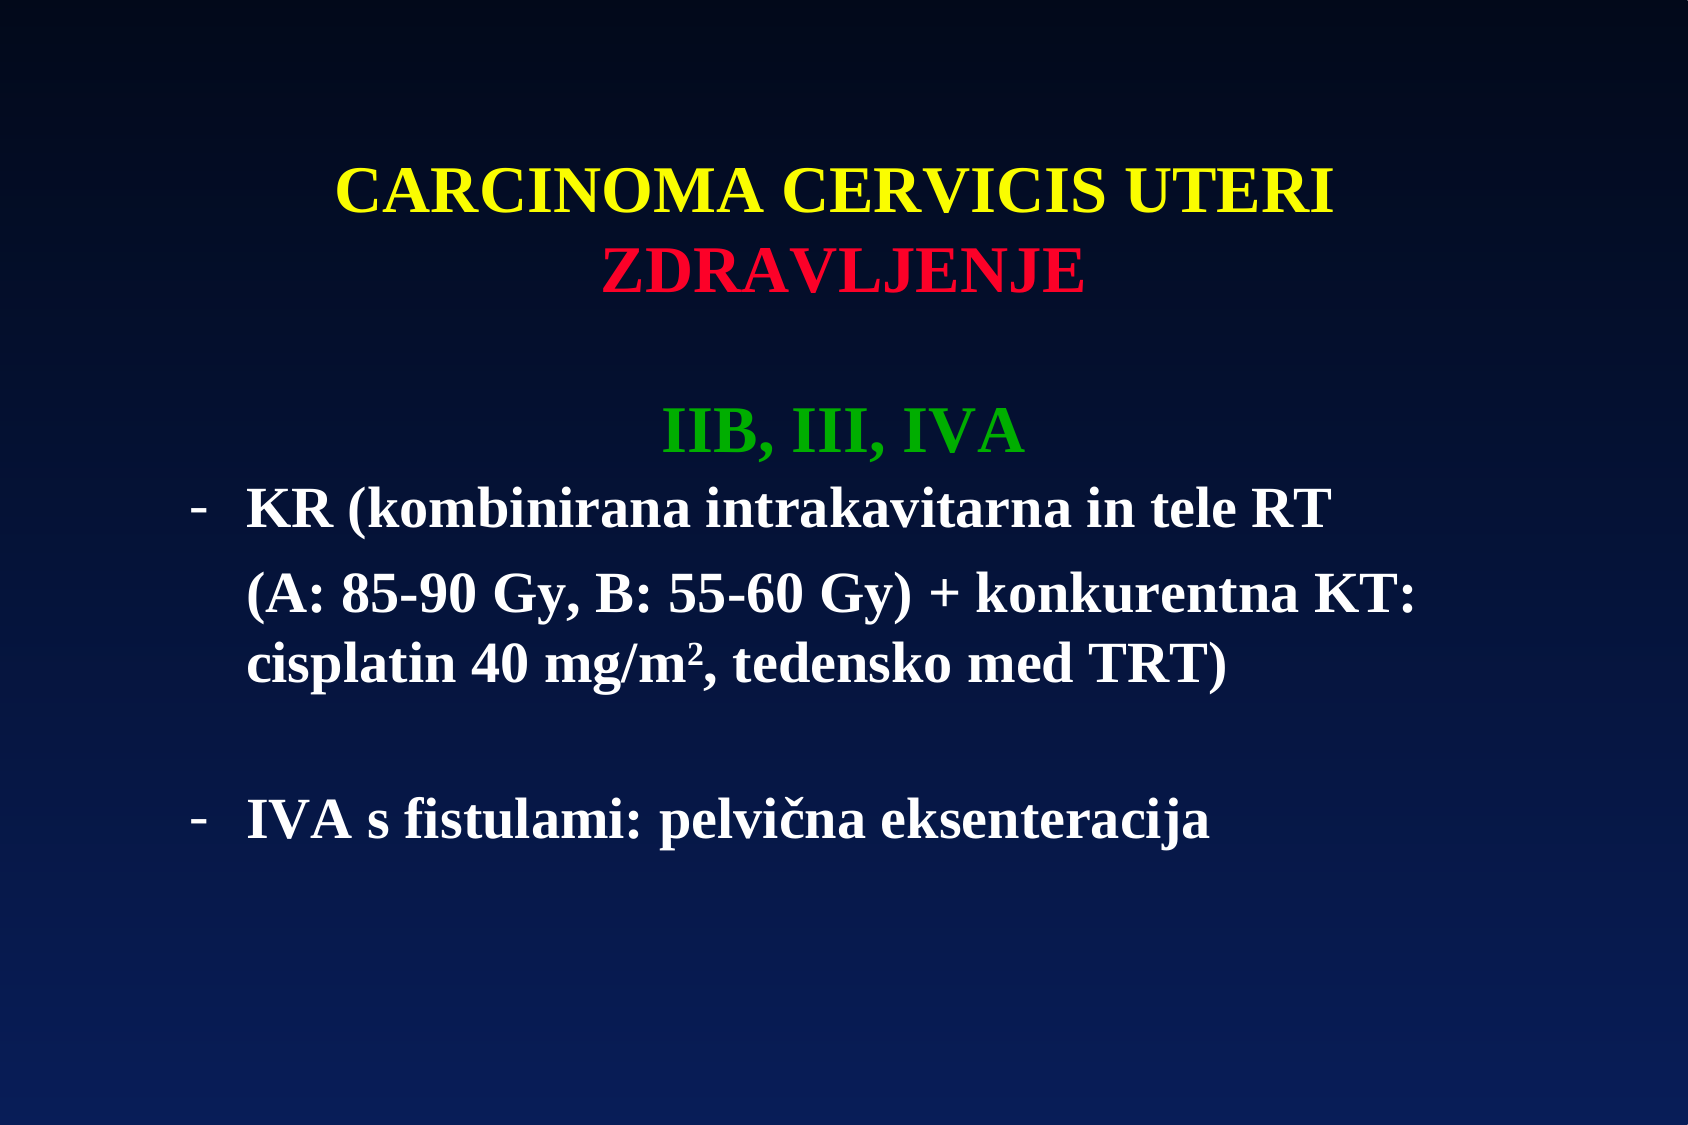

# CARCINOMA CERVICIS UTERI ZDRAVLJENJE IIB, III, IVA
KR (kombinirana intrakavitarna in tele RT
	(A: 85-90 Gy, B: 55-60 Gy) + konkurentna KT: cisplatin 40 mg/m2, tedensko med TRT)
IVA s fistulami: pelvična eksenteracija